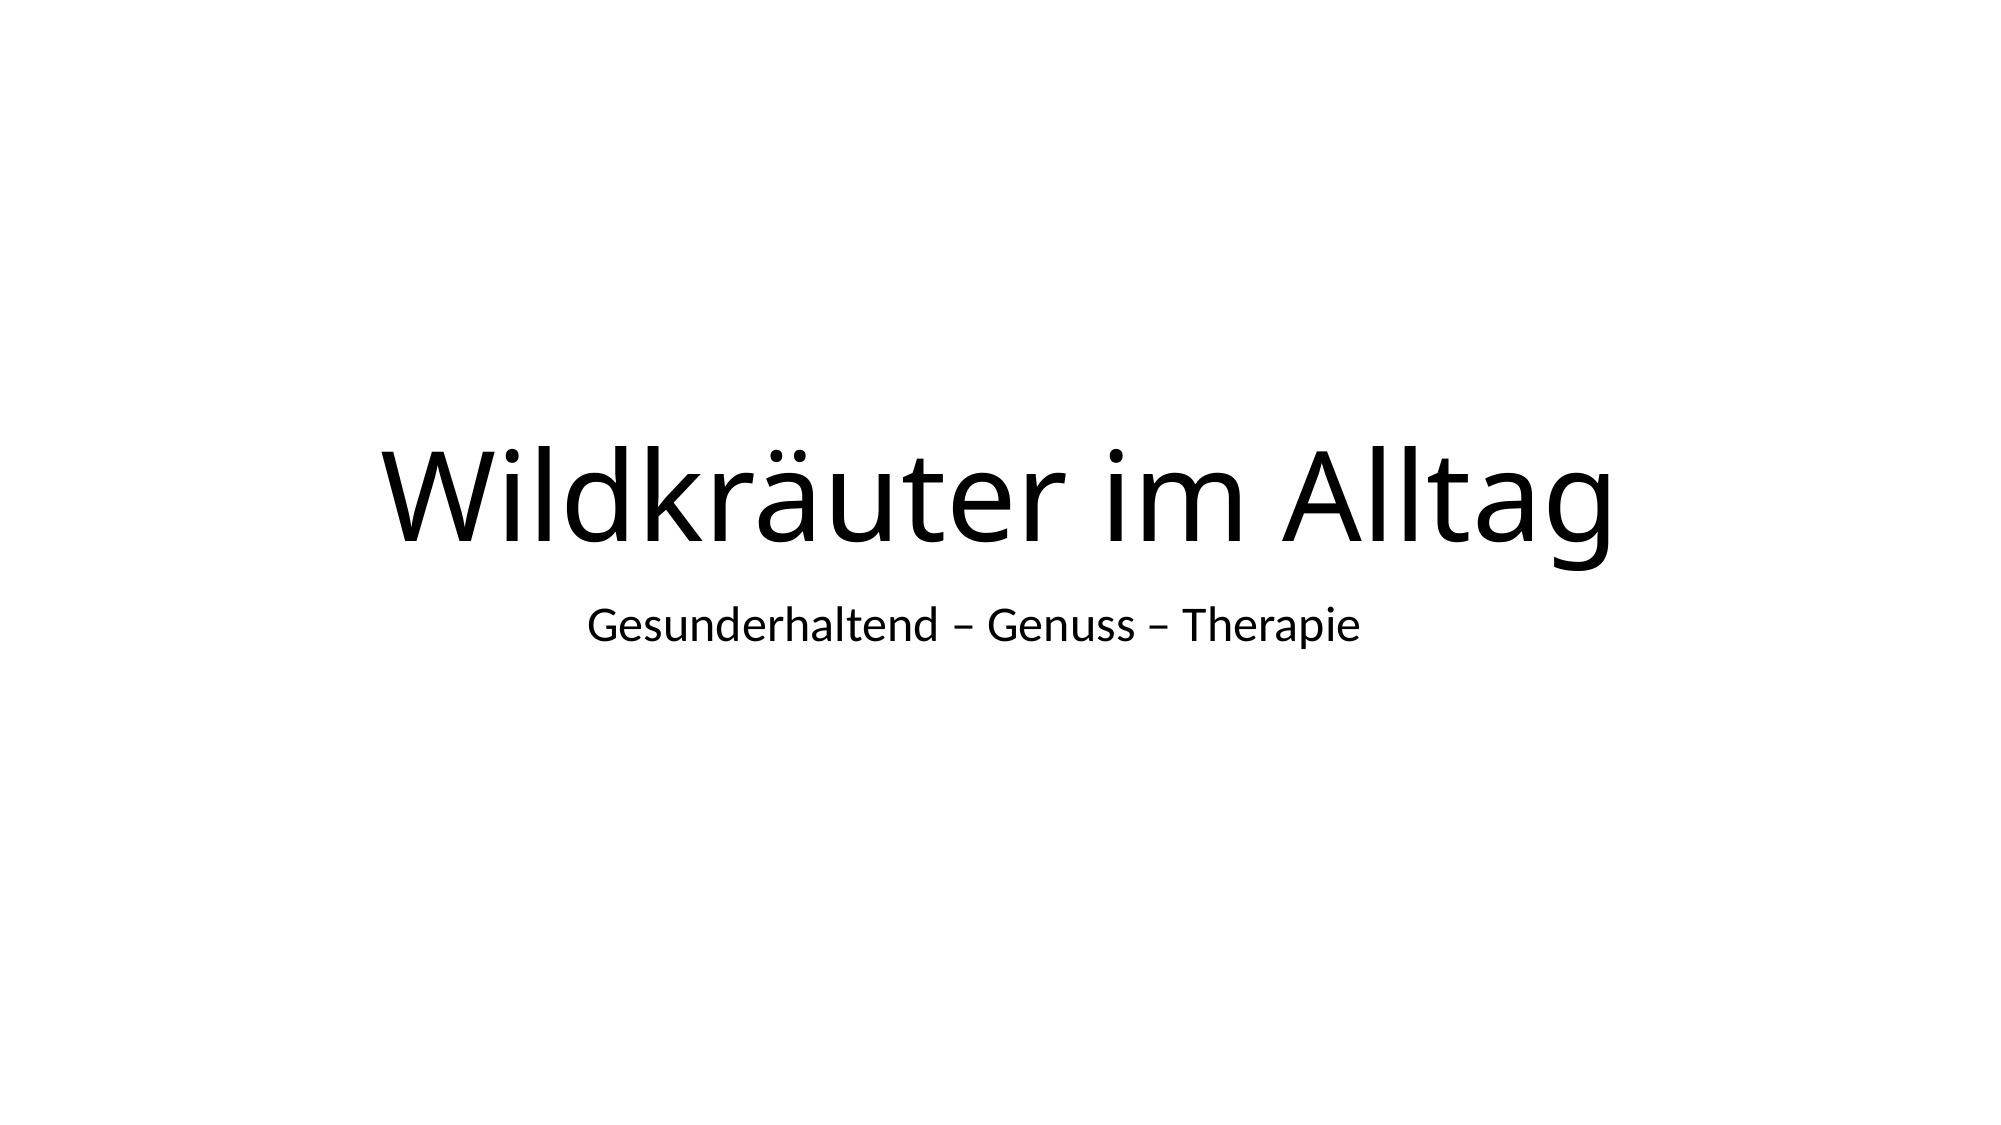

# Wildkräuter im Alltag
Gesunderhaltend – Genuss – Therapie